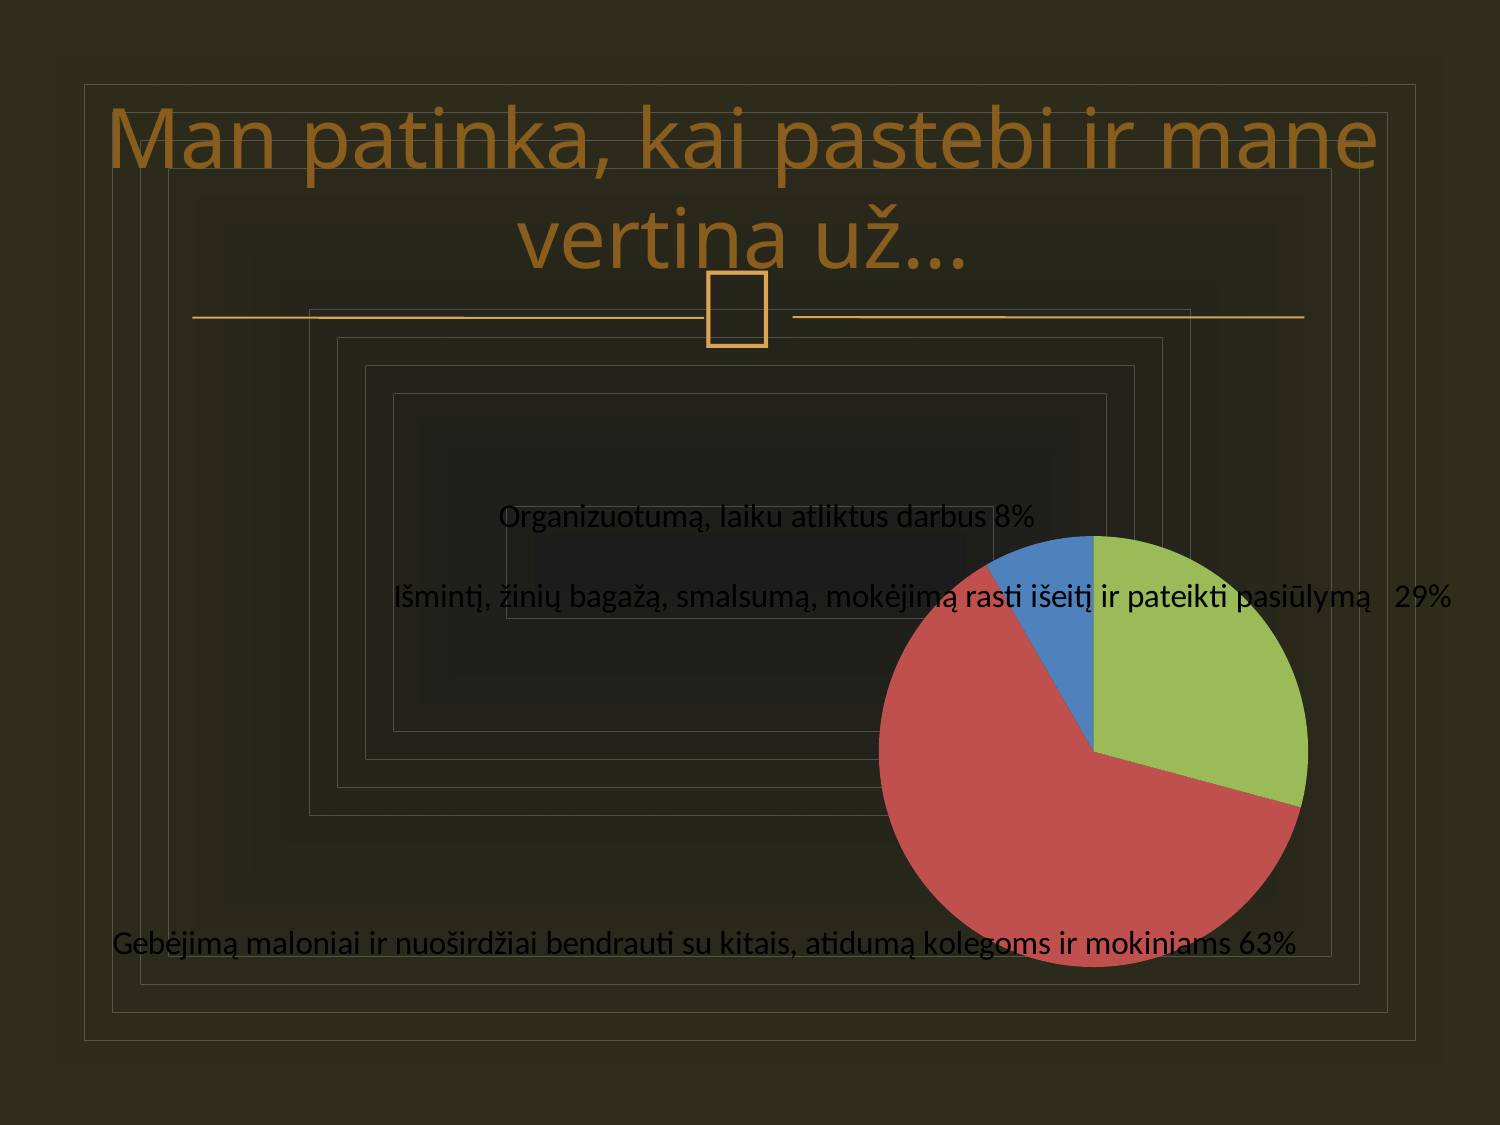

# Man patinka, kai pastebi ir mane vertina už...
### Chart
| Category | Pardavimas |
|---|---|
| Organizuotumą, laiku atliktus darbus | 2.0 |
| Gebėjimą maloniai ir nuoširdžiai bendrauti su kitais, atidumą kolegoms ir mokiniams | 15.0 |
| Išmintį, žinių bagažą, smalsumą, mokėjimą rasti išeitį ir pateikti pasiūlymą | 7.0 |